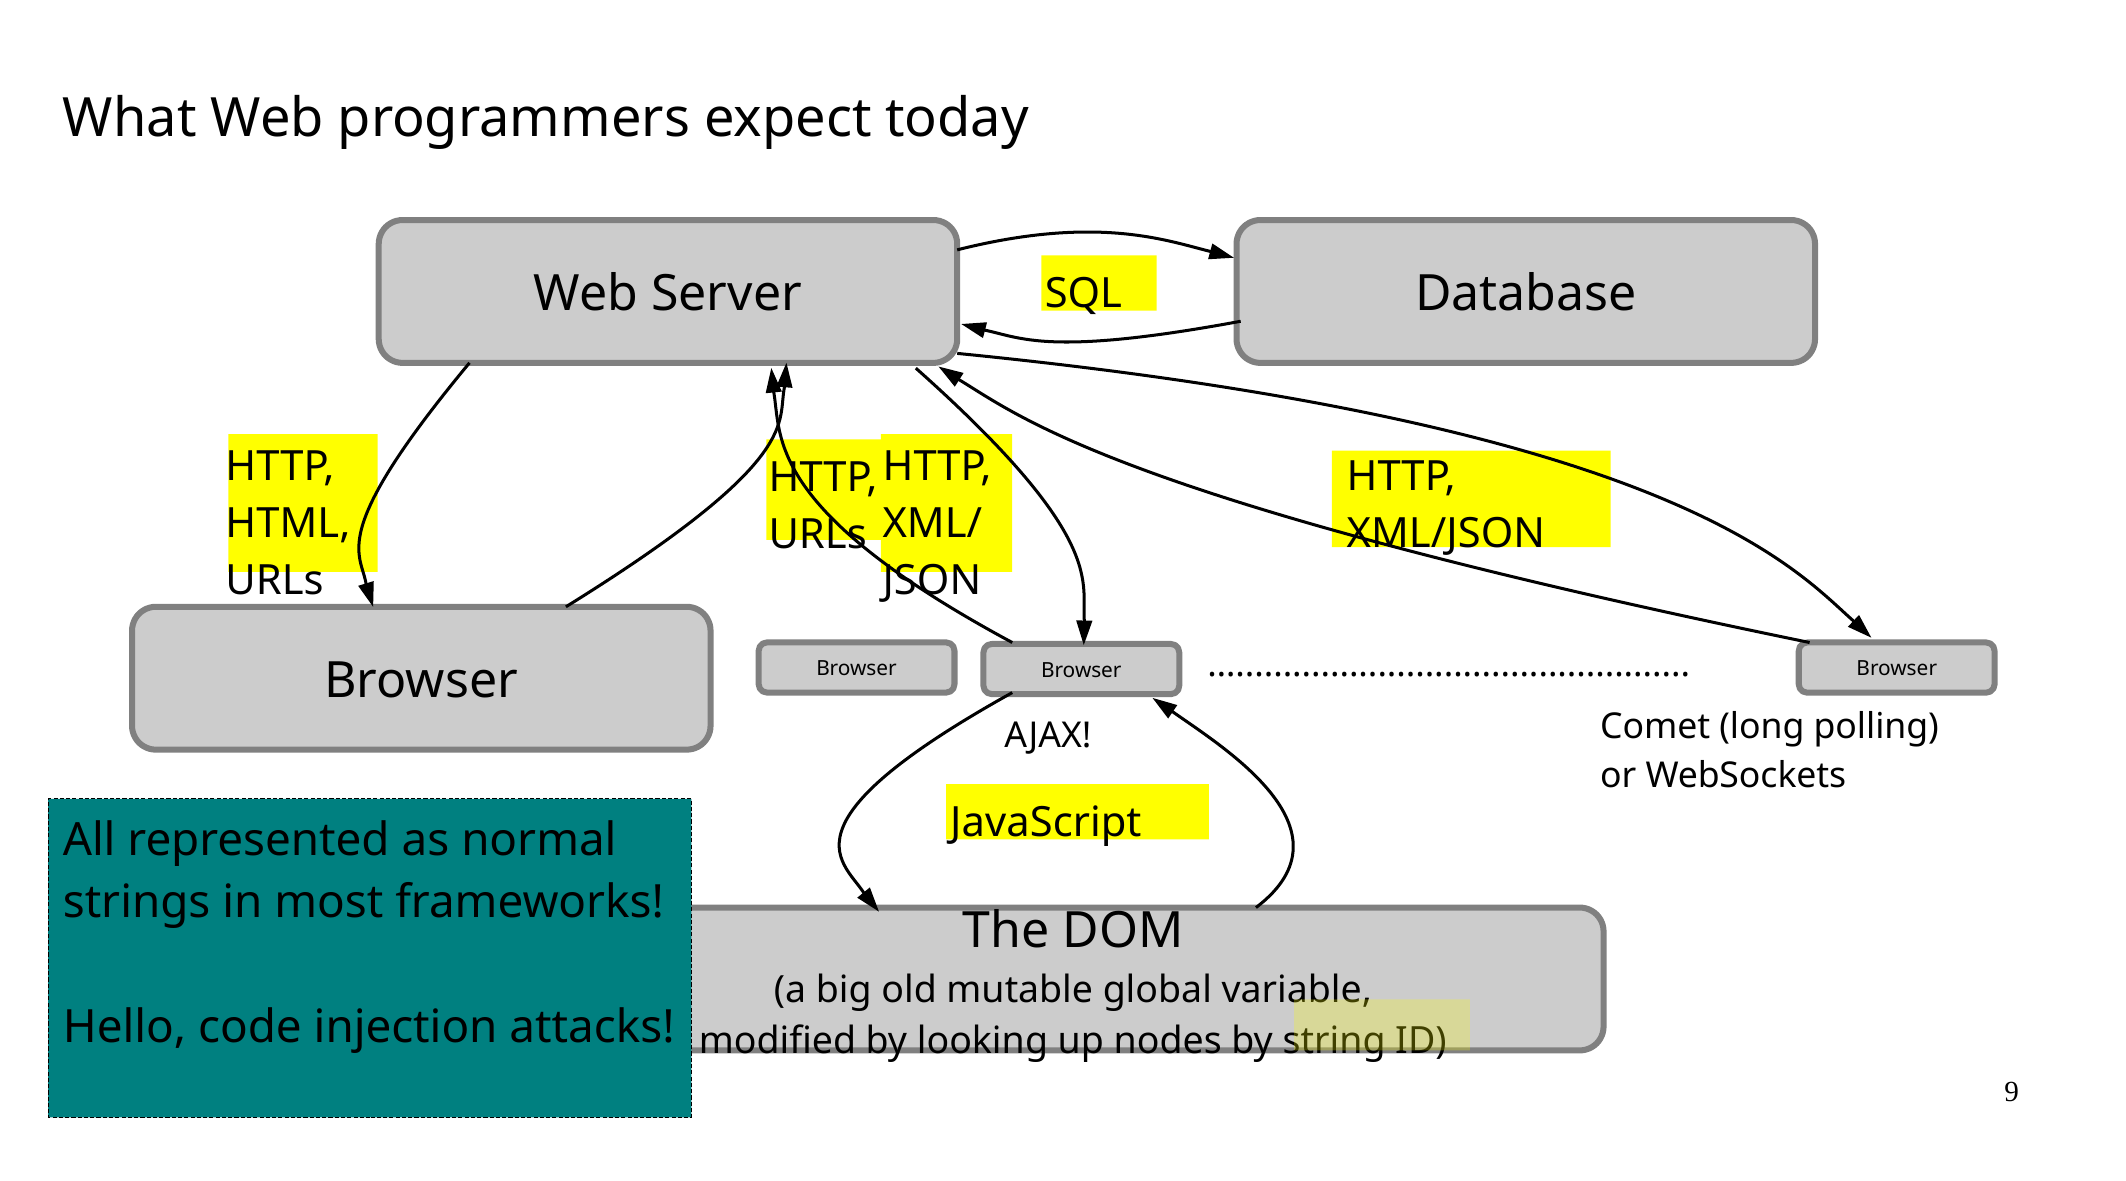

What Web programmers expect today
Web Server
Database
SQL
HTTP, XML/JSON
HTTP, HTML,
URLs
HTTP,
URLs
HTTP,
XML/
JSON
Browser
…................................................
Browser
Browser
Browser
JavaScript
Comet (long polling)
or WebSockets
AJAX!
All represented as normal strings in most frameworks!
Hello, code injection attacks!
The DOM
(a big old mutable global variable,
modified by looking up nodes by string ID)
9